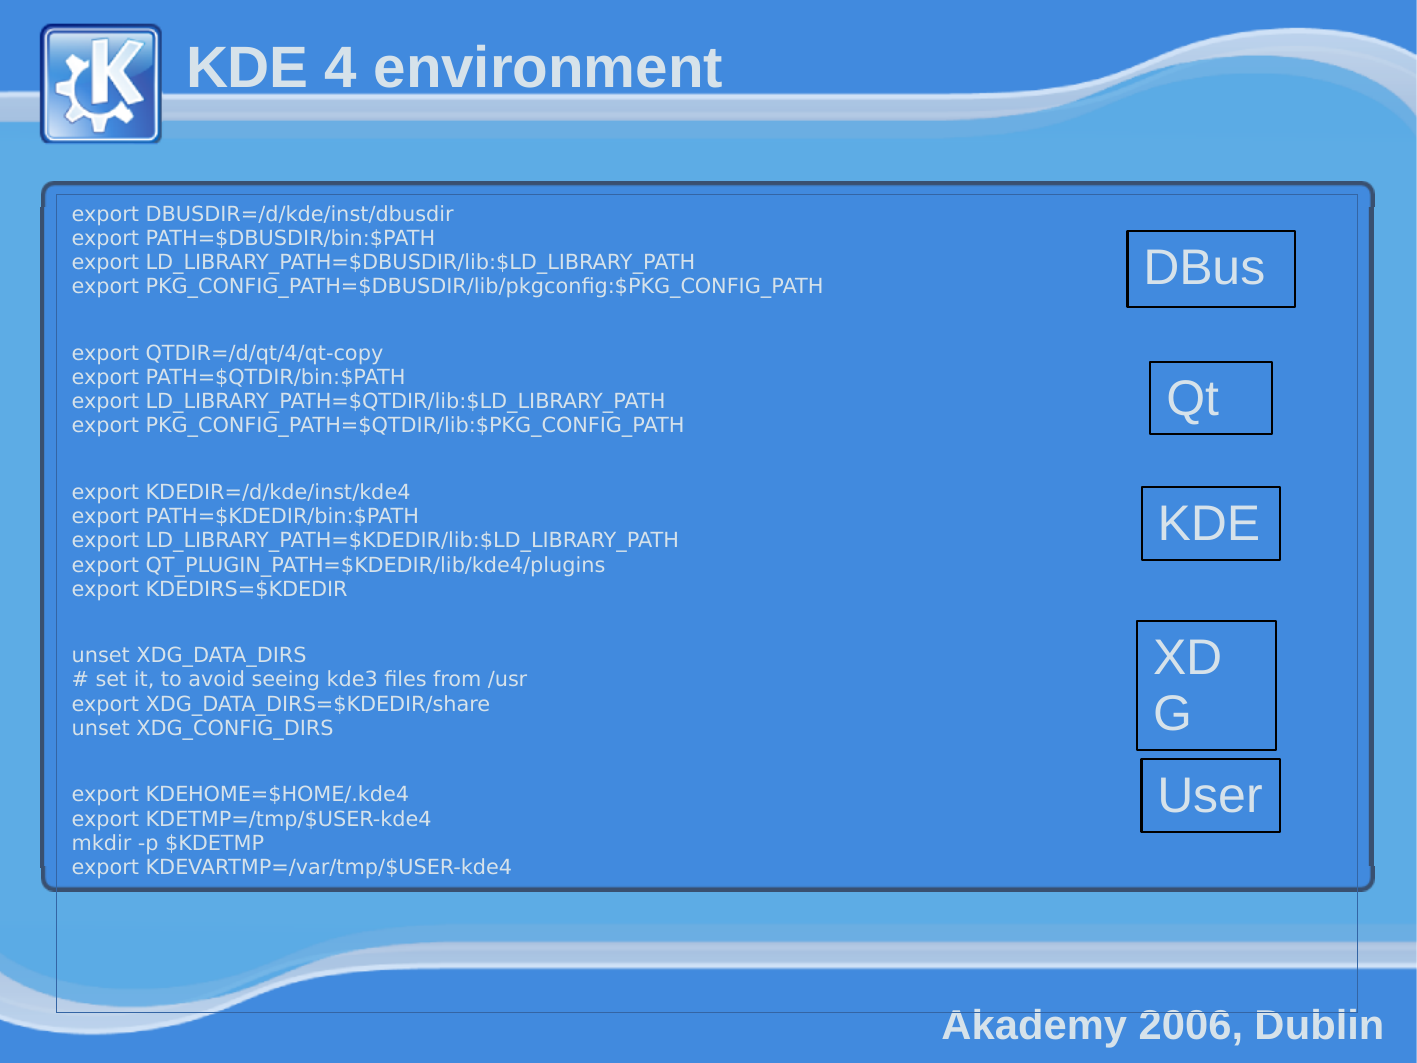

KDE 4 environment
export DBUSDIR=/d/kde/inst/dbusdir
export PATH=$DBUSDIR/bin:$PATH
export LD_LIBRARY_PATH=$DBUSDIR/lib:$LD_LIBRARY_PATH
export PKG_CONFIG_PATH=$DBUSDIR/lib/pkgconfig:$PKG_CONFIG_PATH
export QTDIR=/d/qt/4/qt-copy
export PATH=$QTDIR/bin:$PATH
export LD_LIBRARY_PATH=$QTDIR/lib:$LD_LIBRARY_PATH
export PKG_CONFIG_PATH=$QTDIR/lib:$PKG_CONFIG_PATH
export KDEDIR=/d/kde/inst/kde4
export PATH=$KDEDIR/bin:$PATH
export LD_LIBRARY_PATH=$KDEDIR/lib:$LD_LIBRARY_PATH
export QT_PLUGIN_PATH=$KDEDIR/lib/kde4/plugins
export KDEDIRS=$KDEDIR
unset XDG_DATA_DIRS
# set it, to avoid seeing kde3 files from /usr
export XDG_DATA_DIRS=$KDEDIR/share
unset XDG_CONFIG_DIRS
export KDEHOME=$HOME/.kde4
export KDETMP=/tmp/$USER-kde4
mkdir -p $KDETMP
export KDEVARTMP=/var/tmp/$USER-kde4
DBus
Qt
KDE
XDG
User